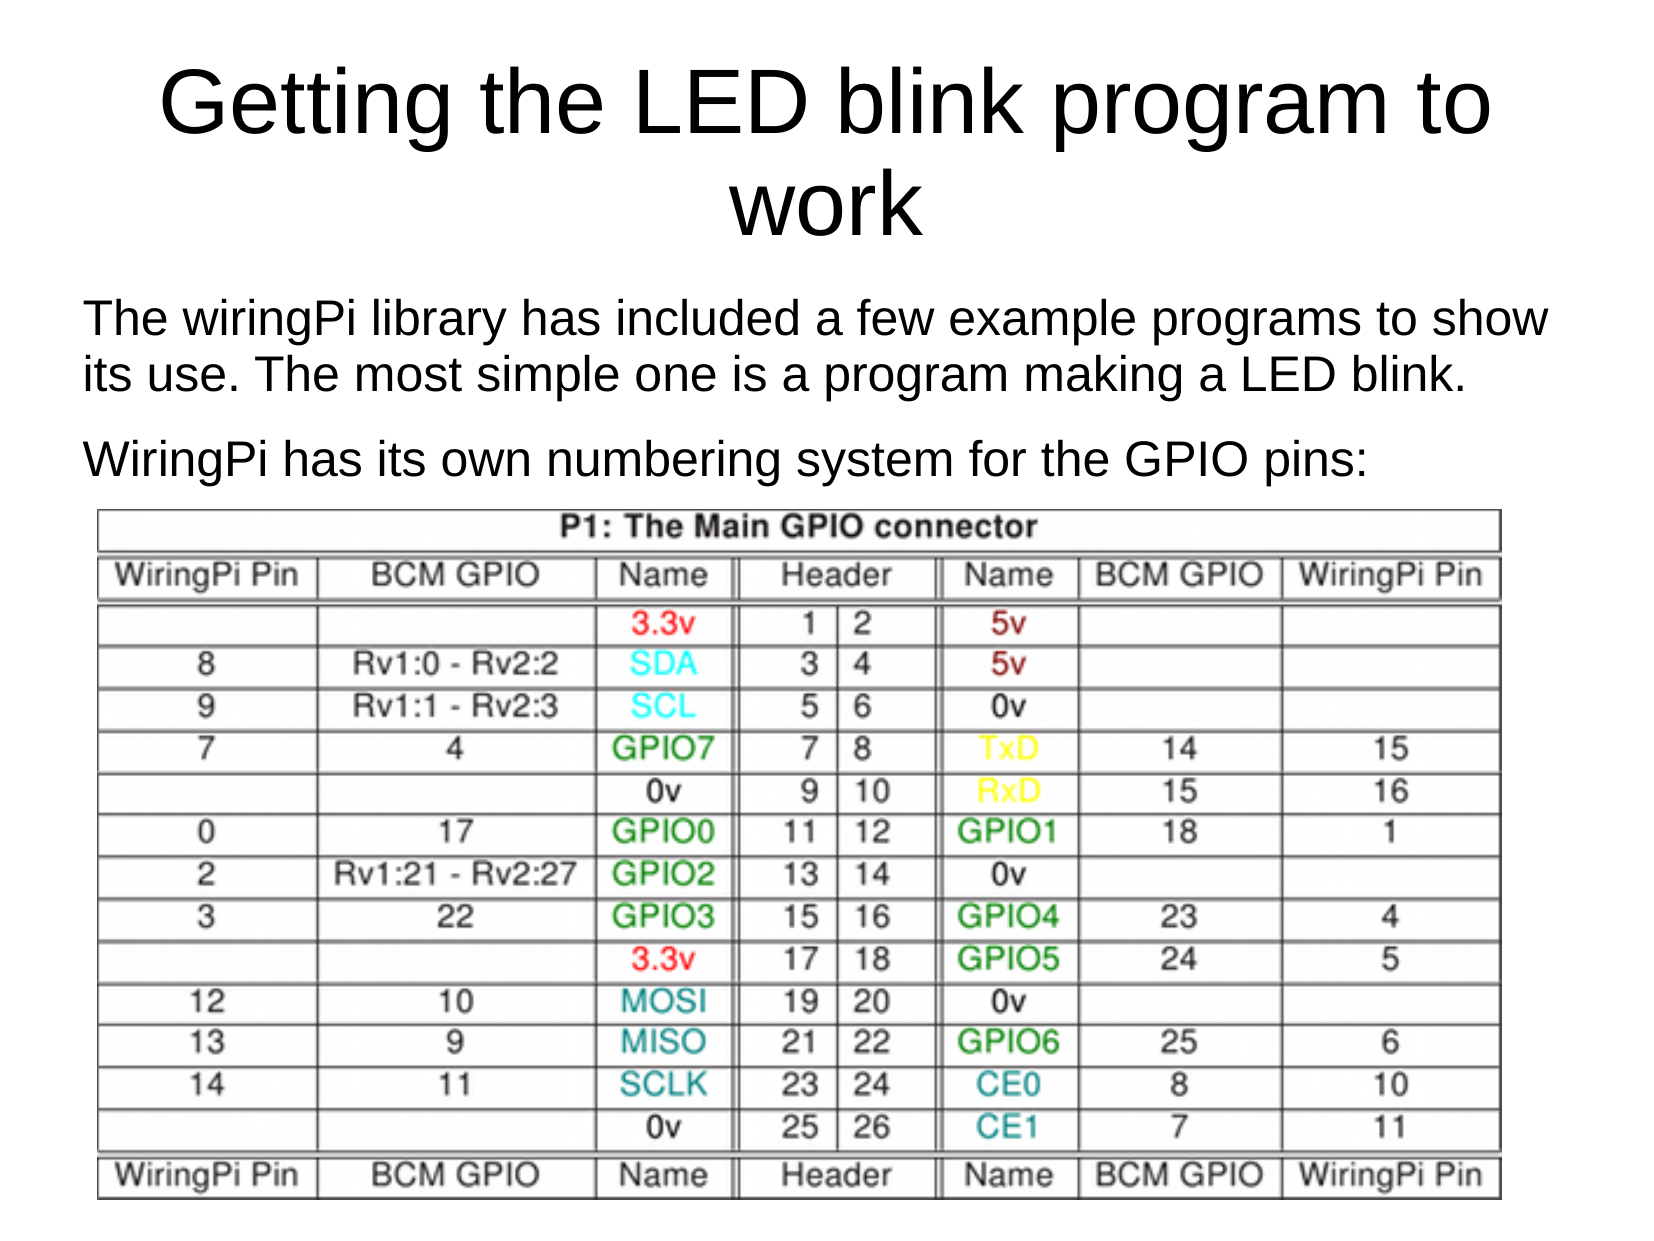

# Getting the LED blink program to work
The wiringPi library has included a few example programs to show its use. The most simple one is a program making a LED blink.
WiringPi has its own numbering system for the GPIO pins: